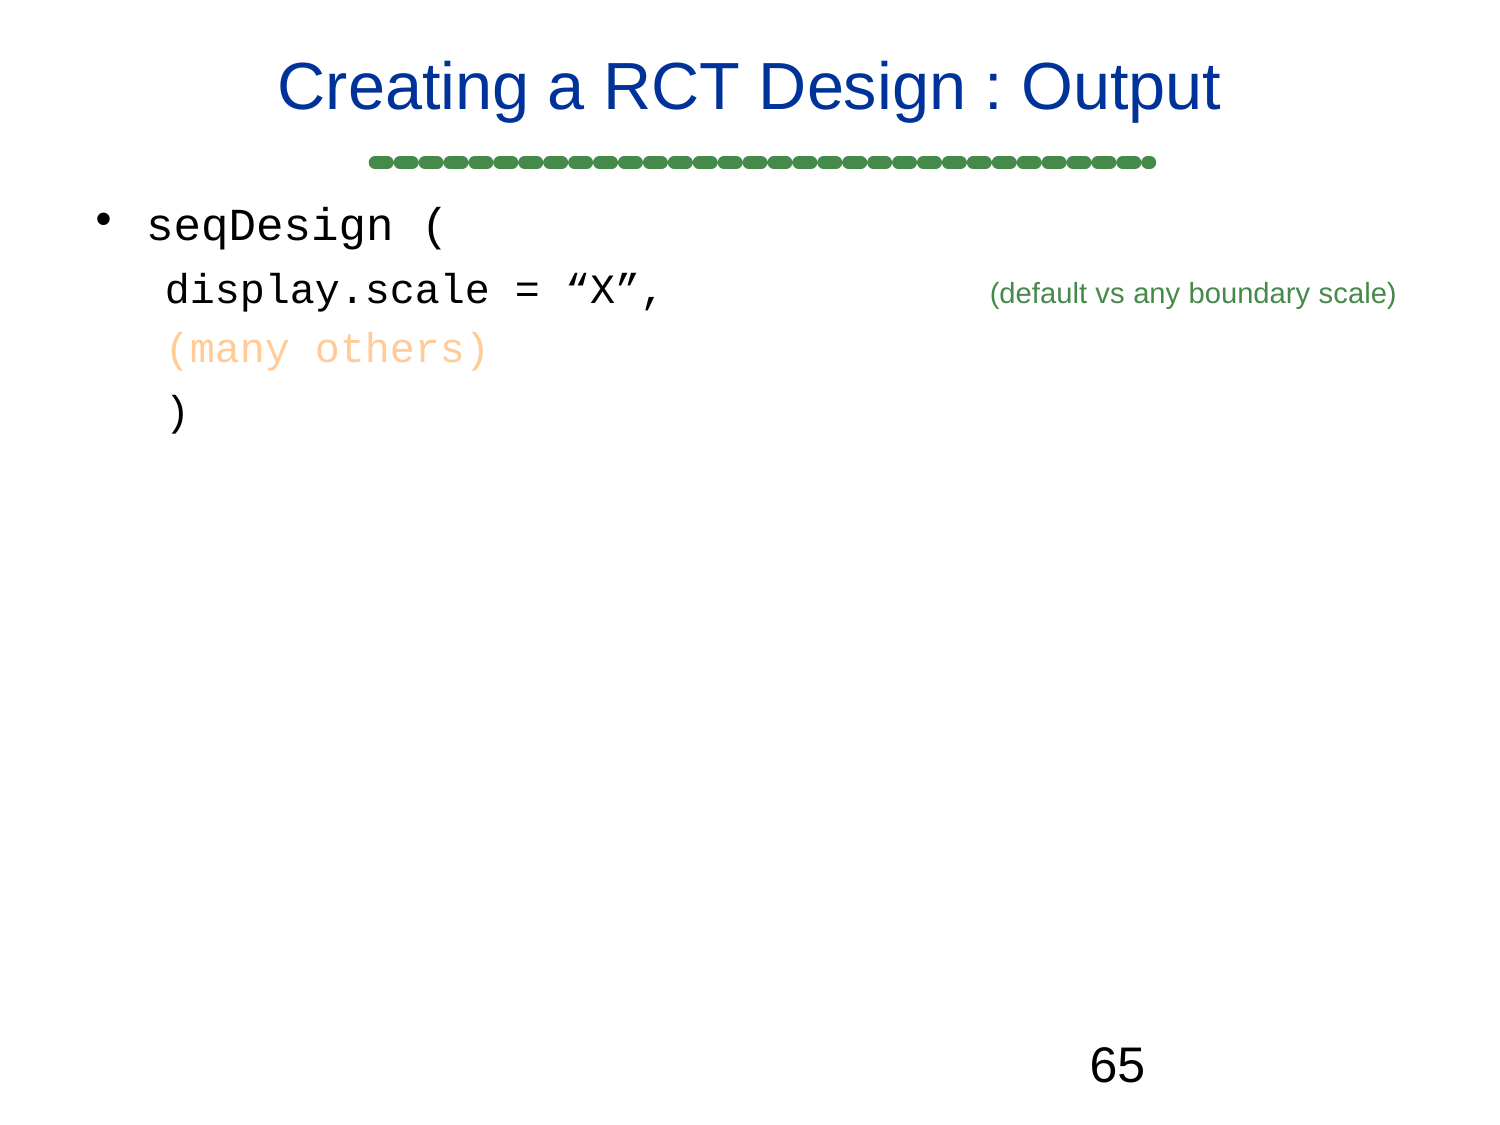

# Creating a RCT Design : Output
seqDesign (
display.scale = “X”, (default vs any boundary scale)
(many others)
)
65